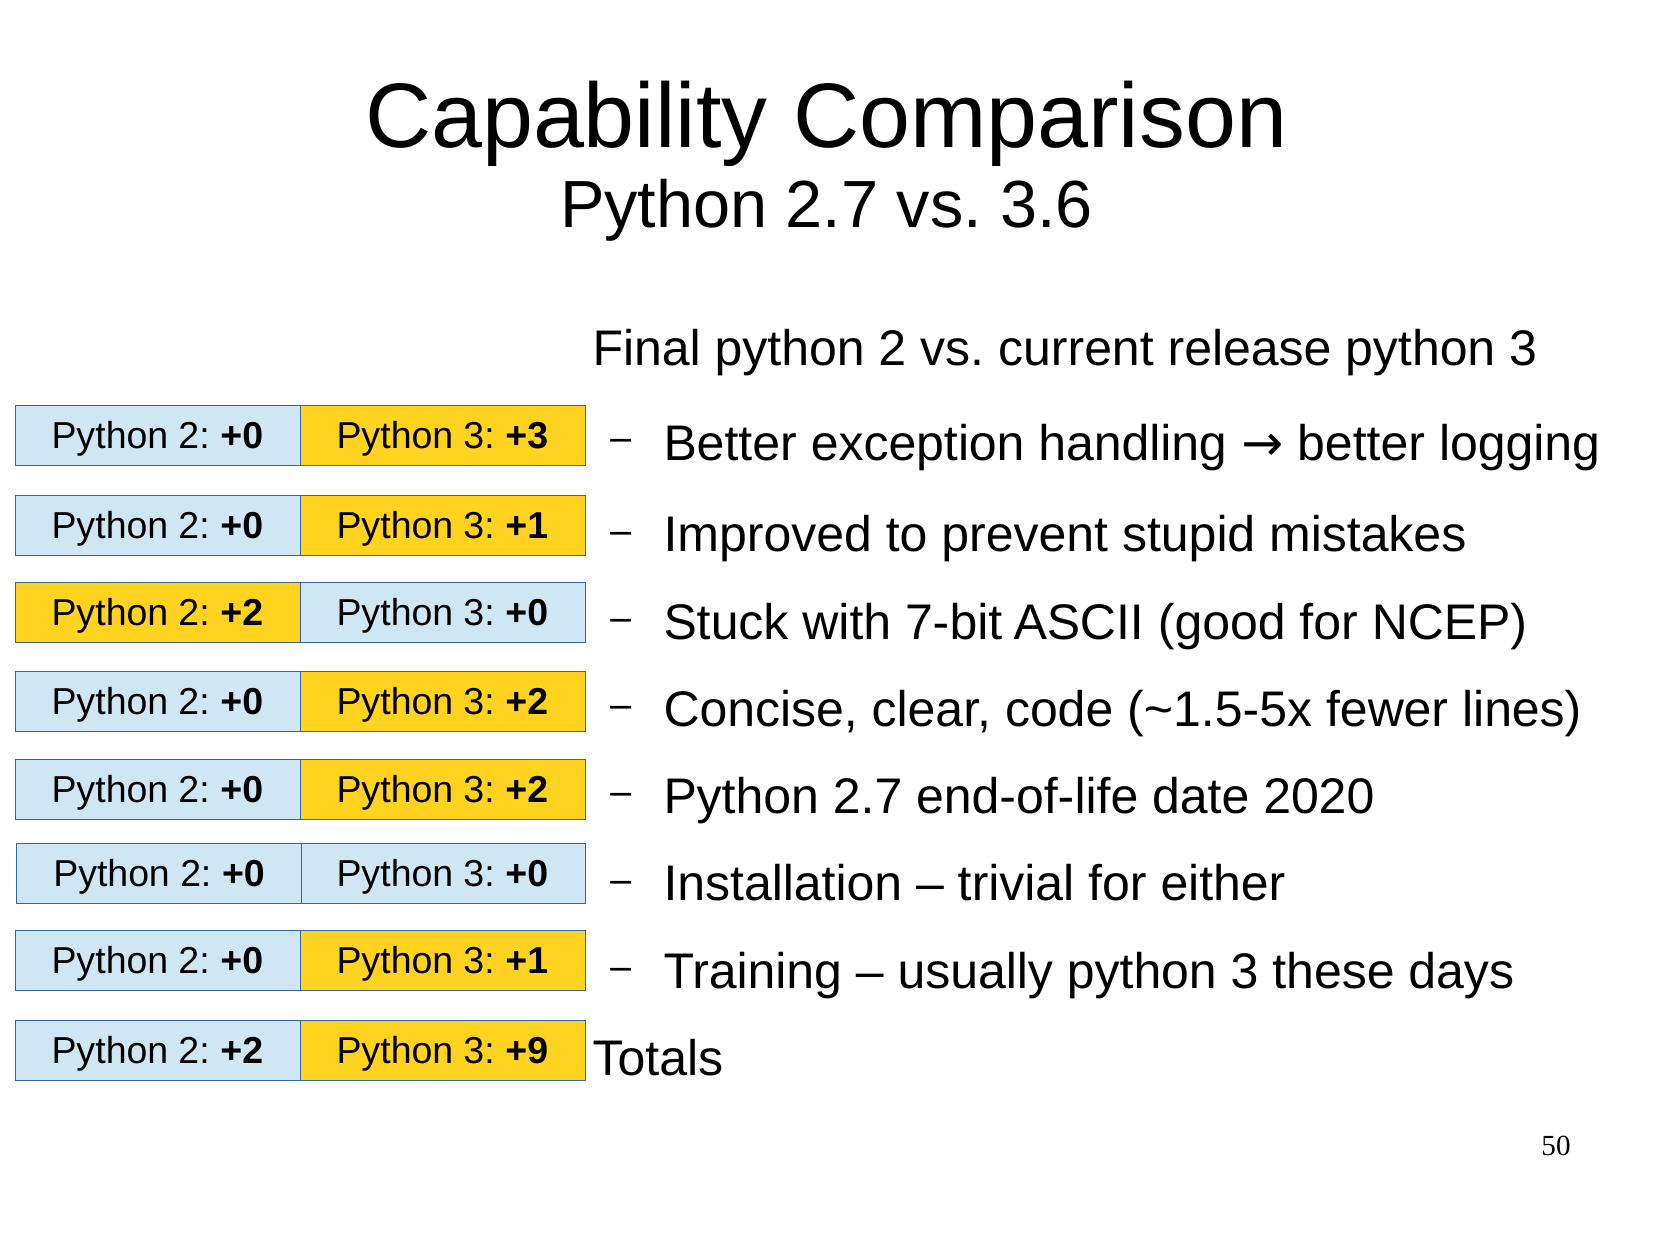

Capability Comparison
Python 2.7 vs. 3.6
# Final python 2 vs. current release python 3
Better exception handling → better logging
Improved to prevent stupid mistakes
Stuck with 7-bit ASCII (good for NCEP)
Concise, clear, code (~1.5-5x fewer lines)
Python 2.7 end-of-life date 2020
Installation – trivial for either
Training – usually python 3 these days
Totals
Python 2: +0
Python 3: +3
Python 2: +0
Python 3: +1
Python 2: +2
Python 3: +0
Python 2: +0
Python 3: +2
Python 2: +0
Python 3: +2
Python 2: +0
Python 3: +0
Python 2: +0
Python 3: +1
Python 2: +2
Python 3: +9
50